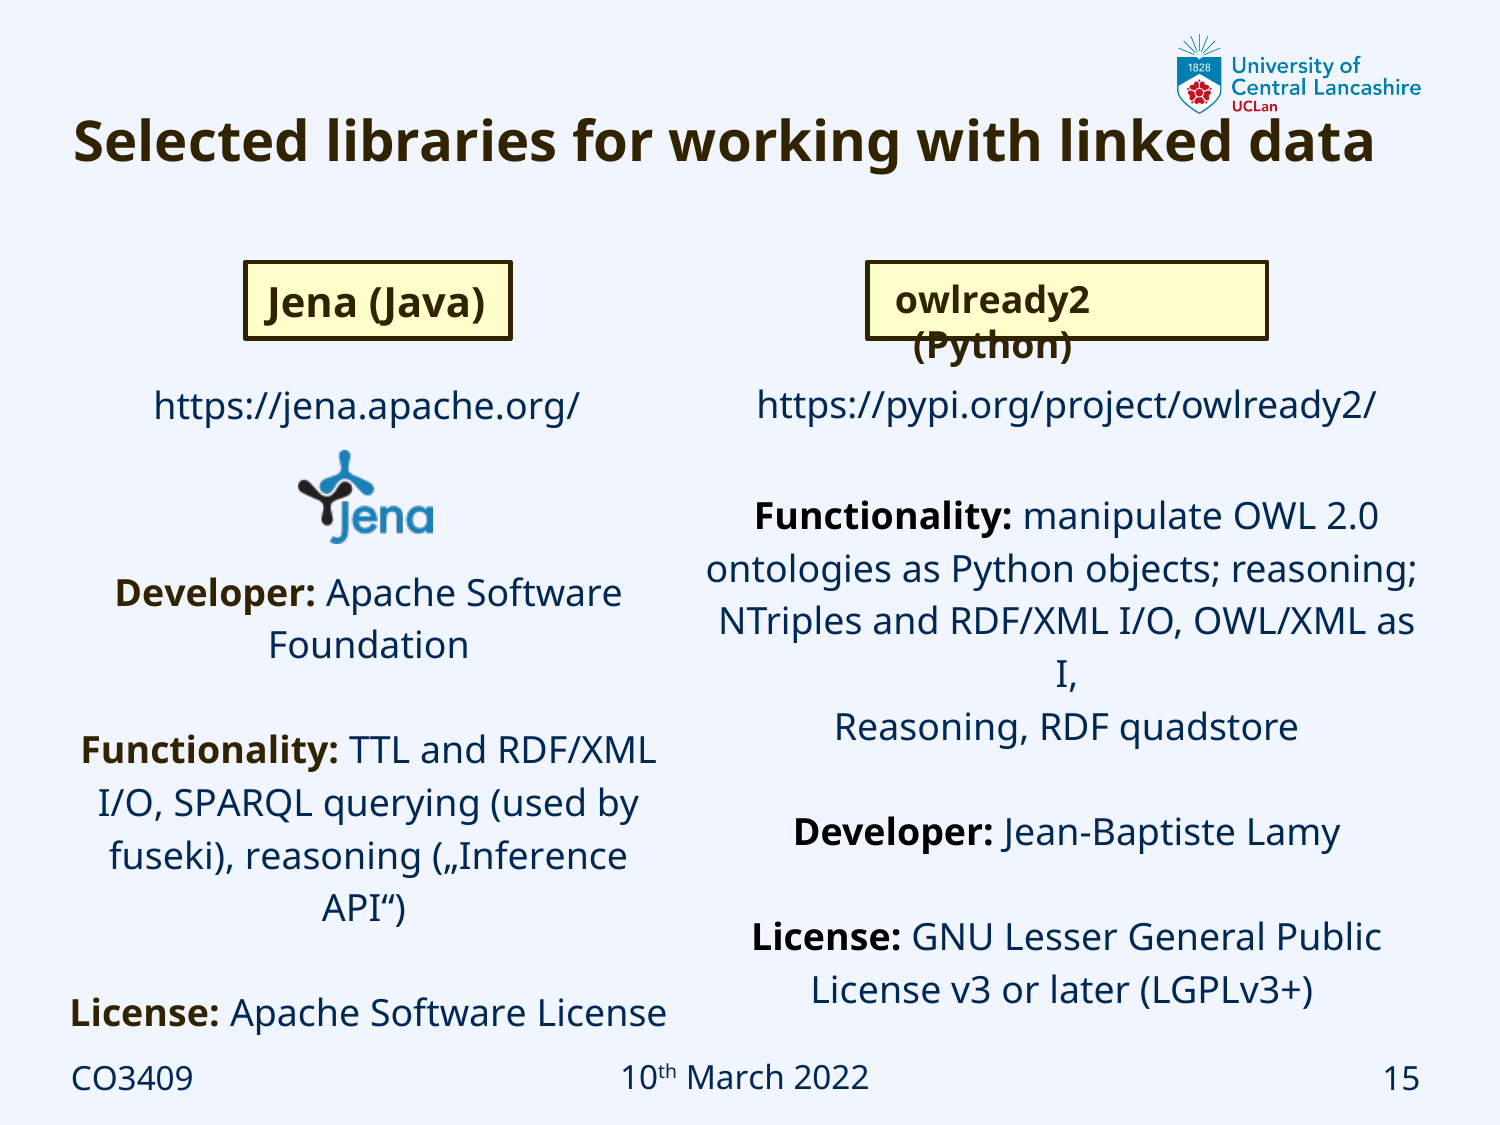

# Selected libraries for working with linked data
Jena (Java)
owlready2 (Python)
https://pypi.org/project/owlready2/
Functionality: manipulate OWL 2.0 ontologies as Python objects; reasoning;
NTriples and RDF/XML I/O, OWL/XML as I,
Reasoning, RDF quadstore
Developer: Jean-Baptiste Lamy
License: GNU Lesser General Public License v3 or later (LGPLv3+)
https://jena.apache.org/
Developer: Apache Software Foundation
Functionality: TTL and RDF/XML I/O, SPARQL querying (used by fuseki), reasoning („Inference API“)
License: Apache Software License